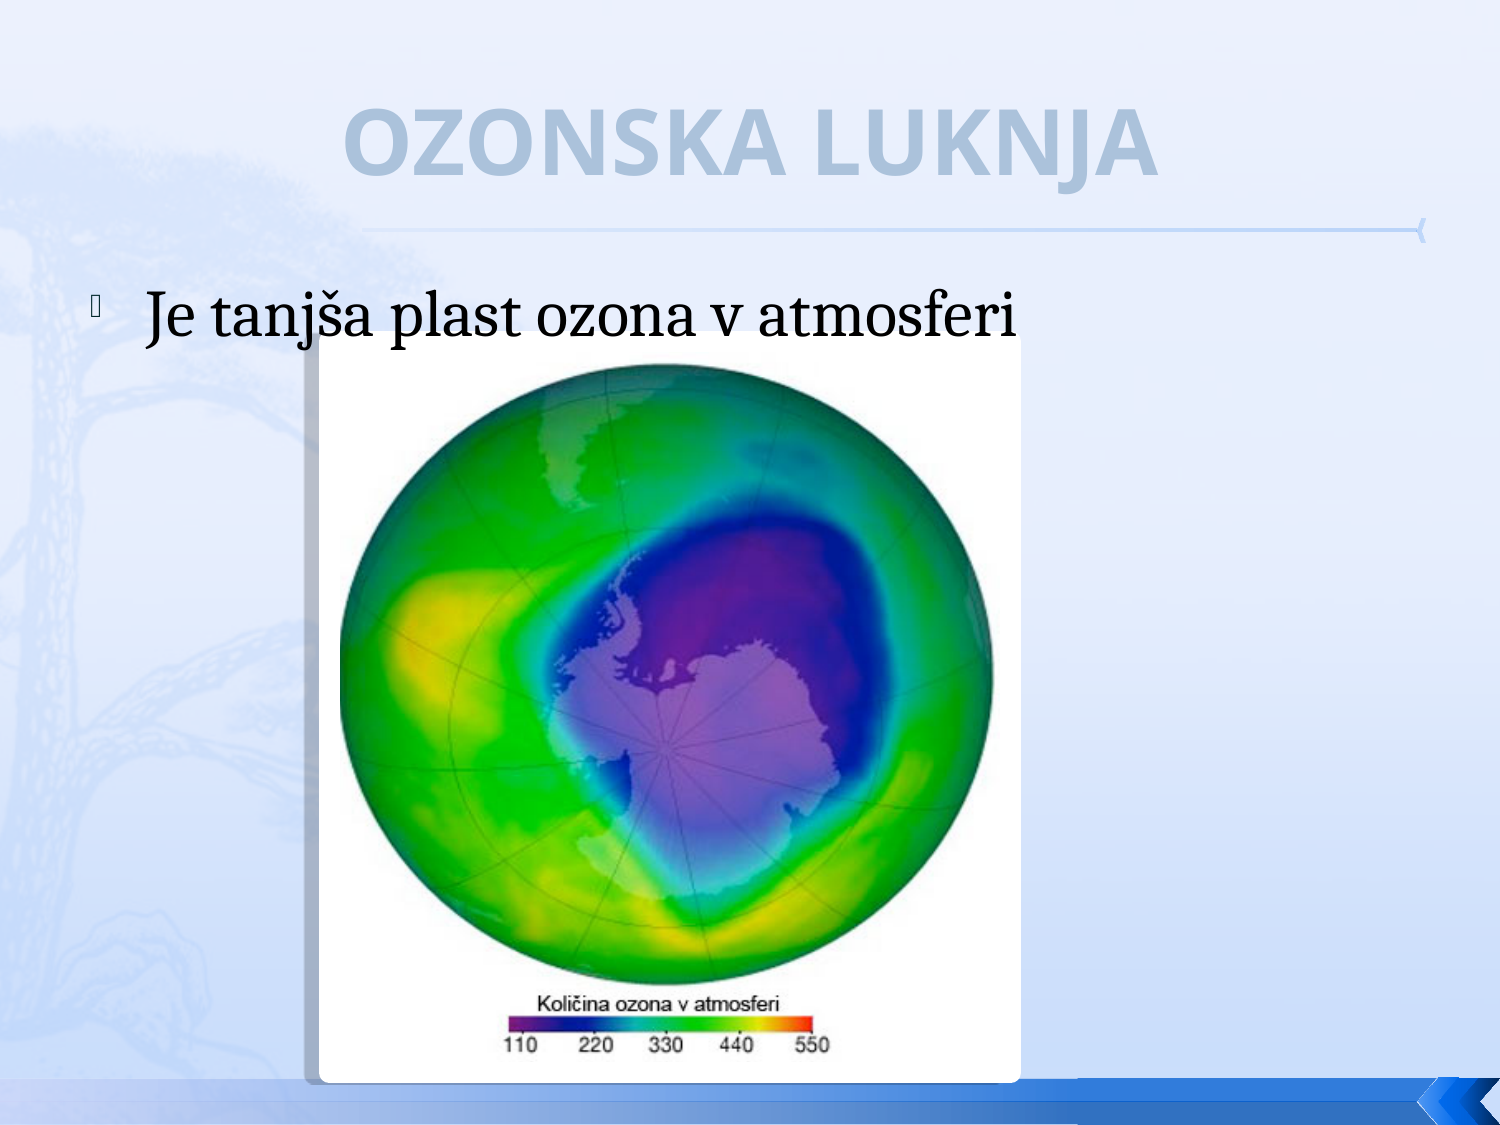

# OZONSKA LUKNJA
Je tanjša plast ozona v atmosferi